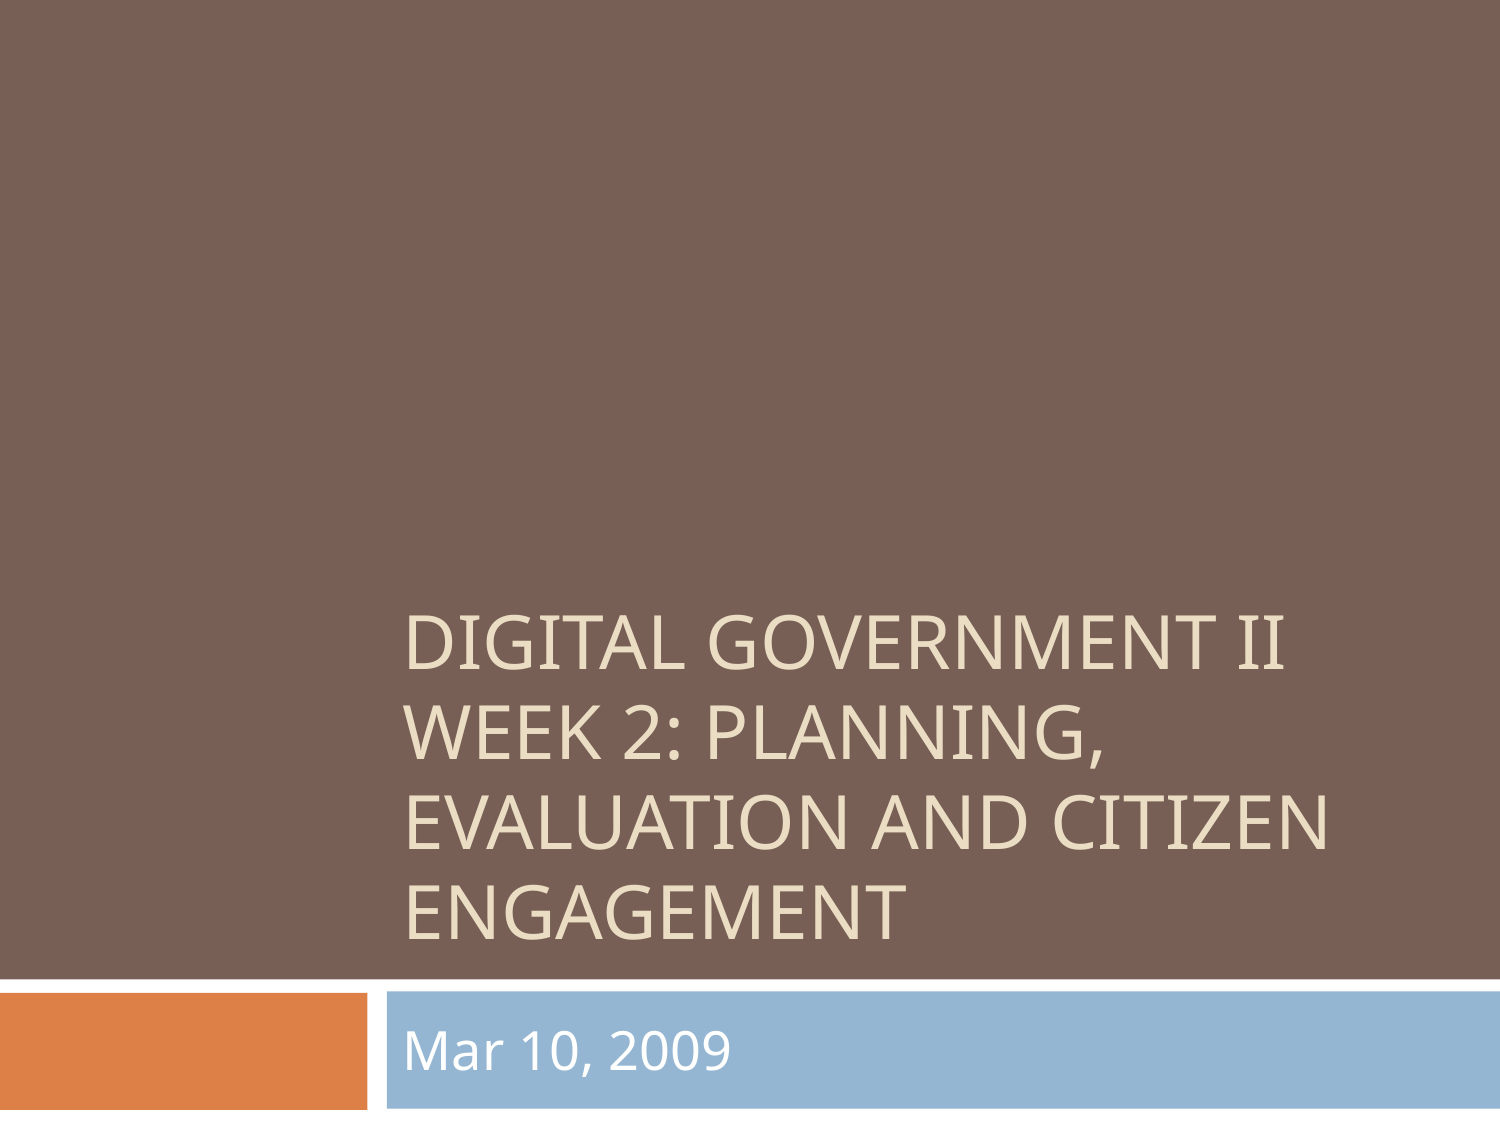

# DIGITAL GOVERNMENT II WEEK 2: PLANNING, EVALUATION AND CITIZEN ENGAGEMENT
Mar 10, 2009